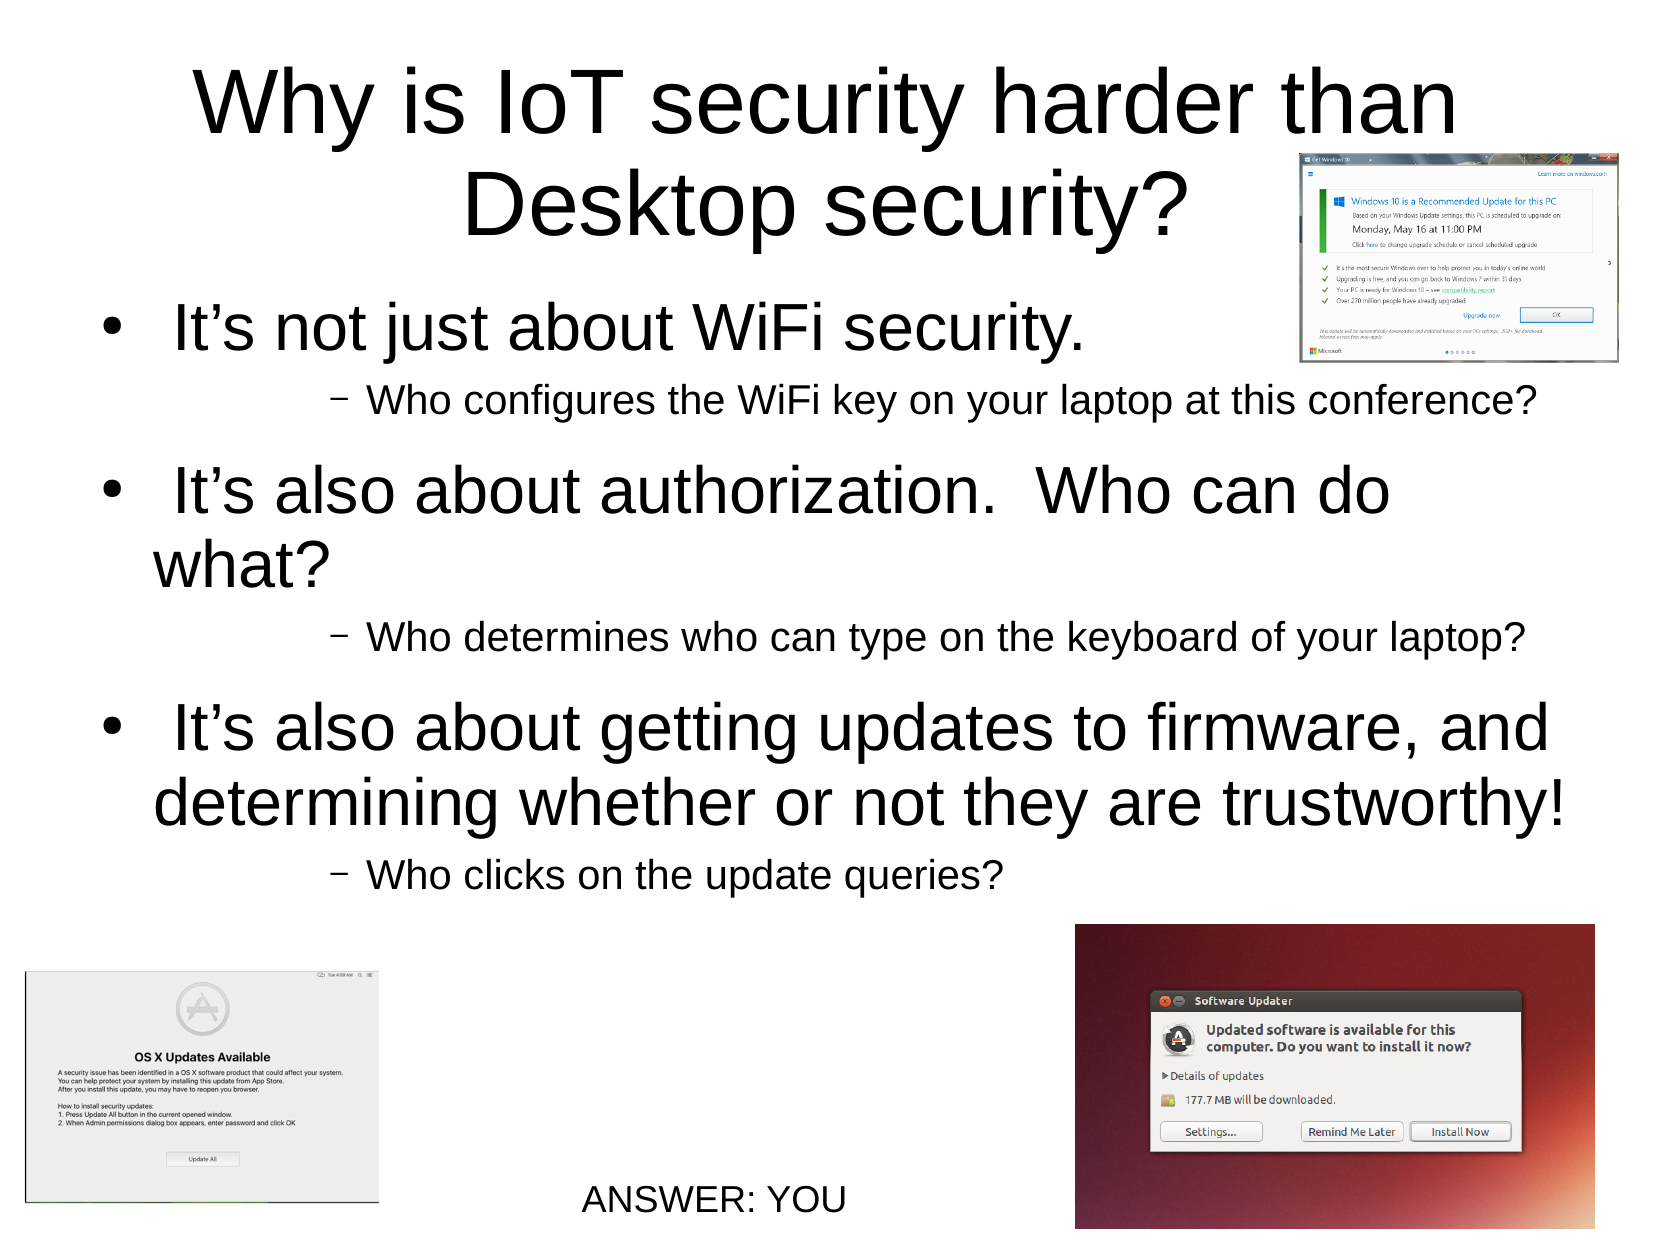

# Why is IoT security harder than Desktop security?
 It’s not just about WiFi security.
Who configures the WiFi key on your laptop at this conference?
 It’s also about authorization. Who can do what?
Who determines who can type on the keyboard of your laptop?
 It’s also about getting updates to firmware, and determining whether or not they are trustworthy!
Who clicks on the update queries?
ANSWER: YOU